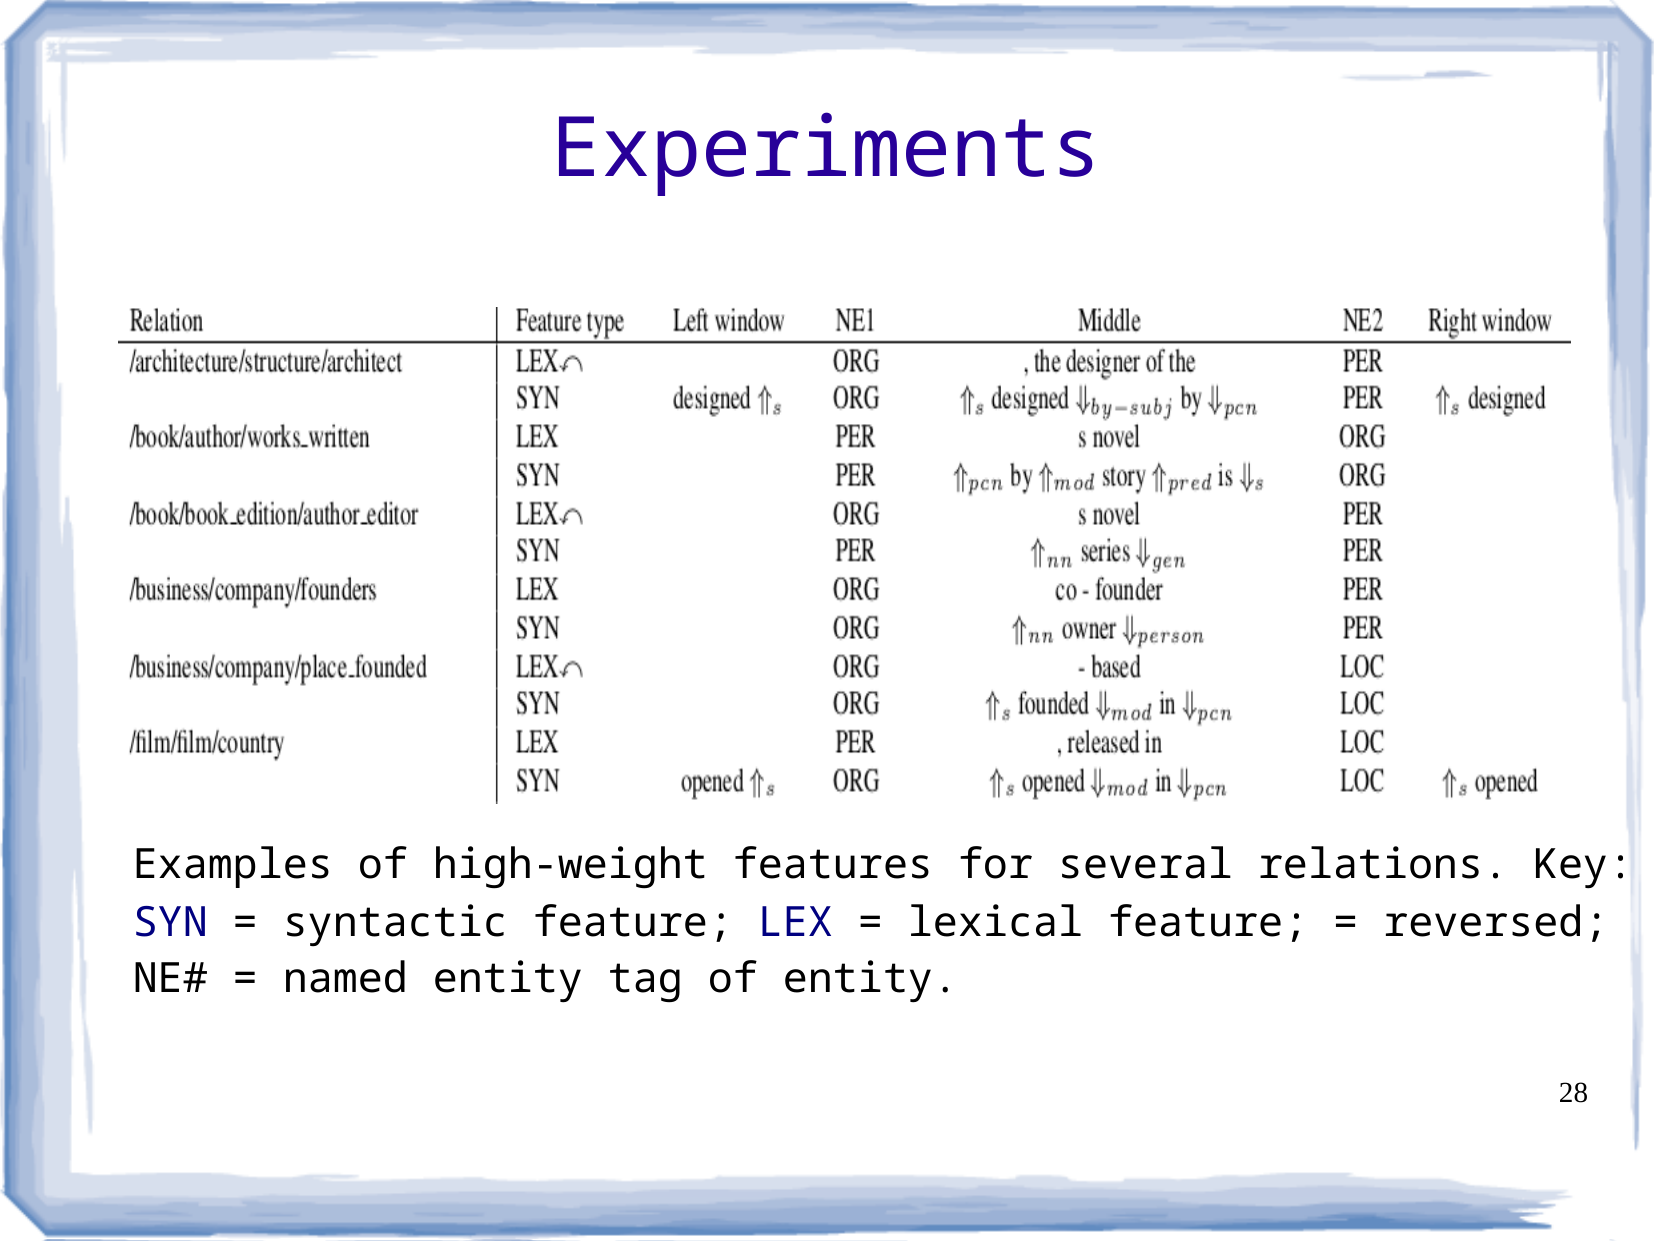

# Experiments
Examples of high-weight features for several relations. Key: SYN = syntactic feature; LEX = lexical feature; = reversed; NE# = named entity tag of entity.
28